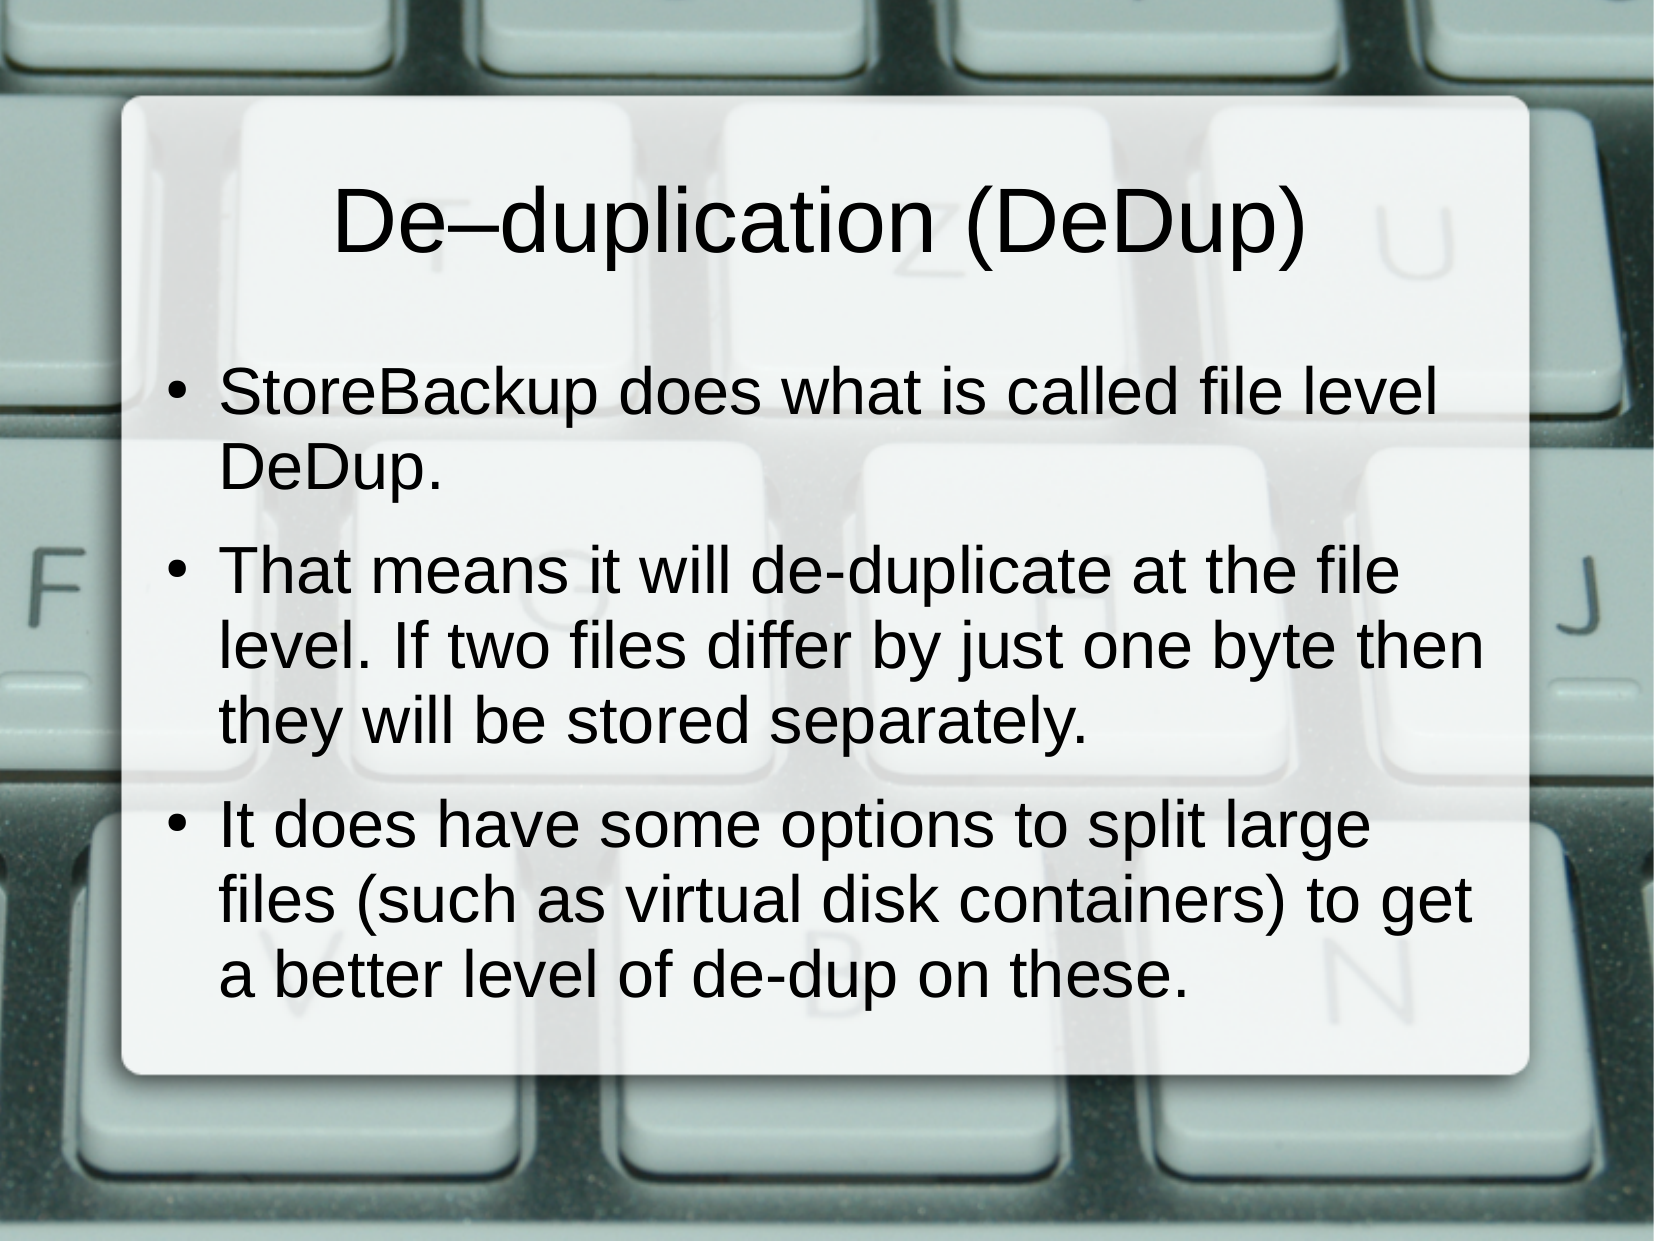

# De–duplication (DeDup)
StoreBackup does what is called file level DeDup.
That means it will de-duplicate at the file level. If two files differ by just one byte then they will be stored separately.
It does have some options to split large files (such as virtual disk containers) to get a better level of de-dup on these.